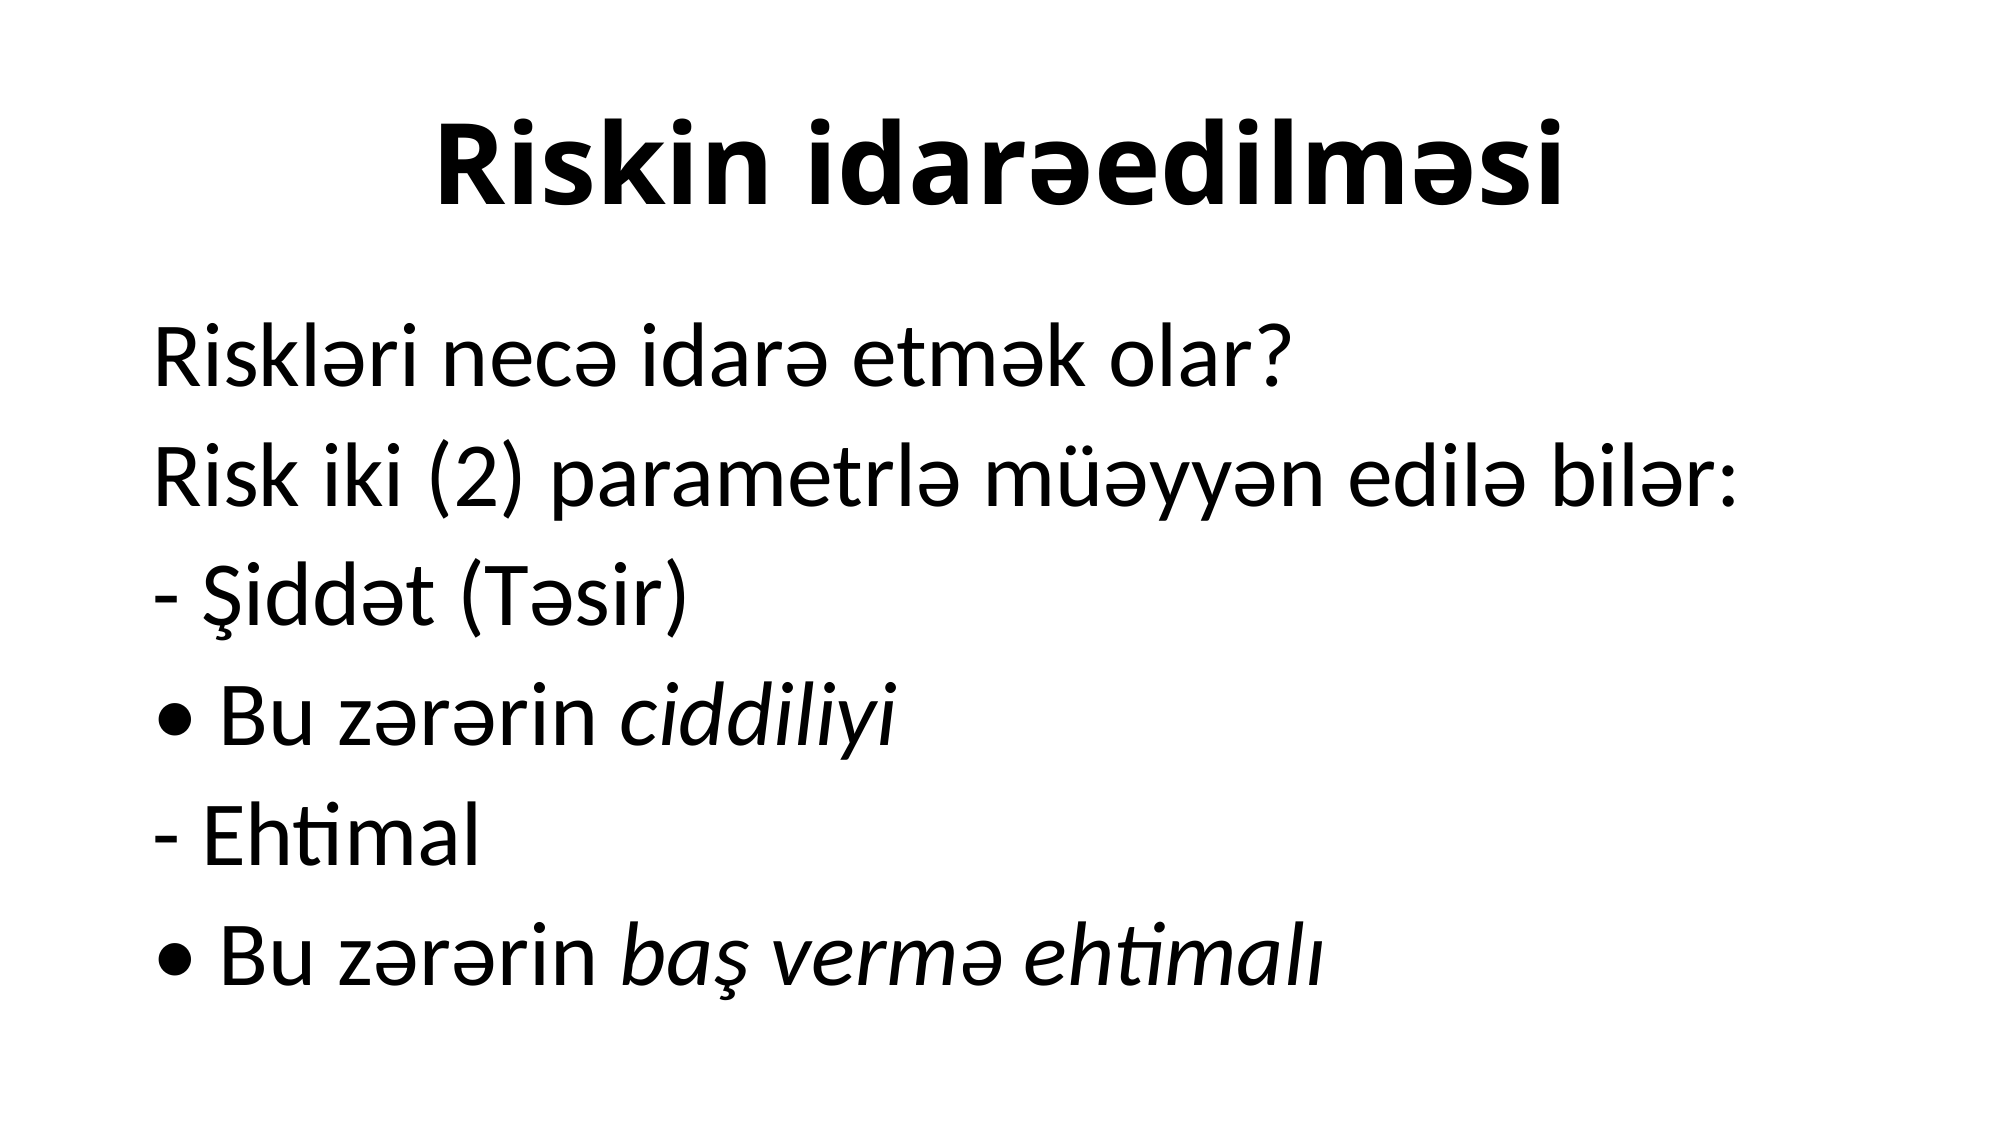

# Riskin idarəedilməsi
Riskləri necə idarə etmək olar?
Risk iki (2) parametrlə müəyyən edilə bilər:
- Şiddət (Təsir)
• Bu zərərin ciddiliyi
- Ehtimal
• Bu zərərin baş vermə ehtimalı